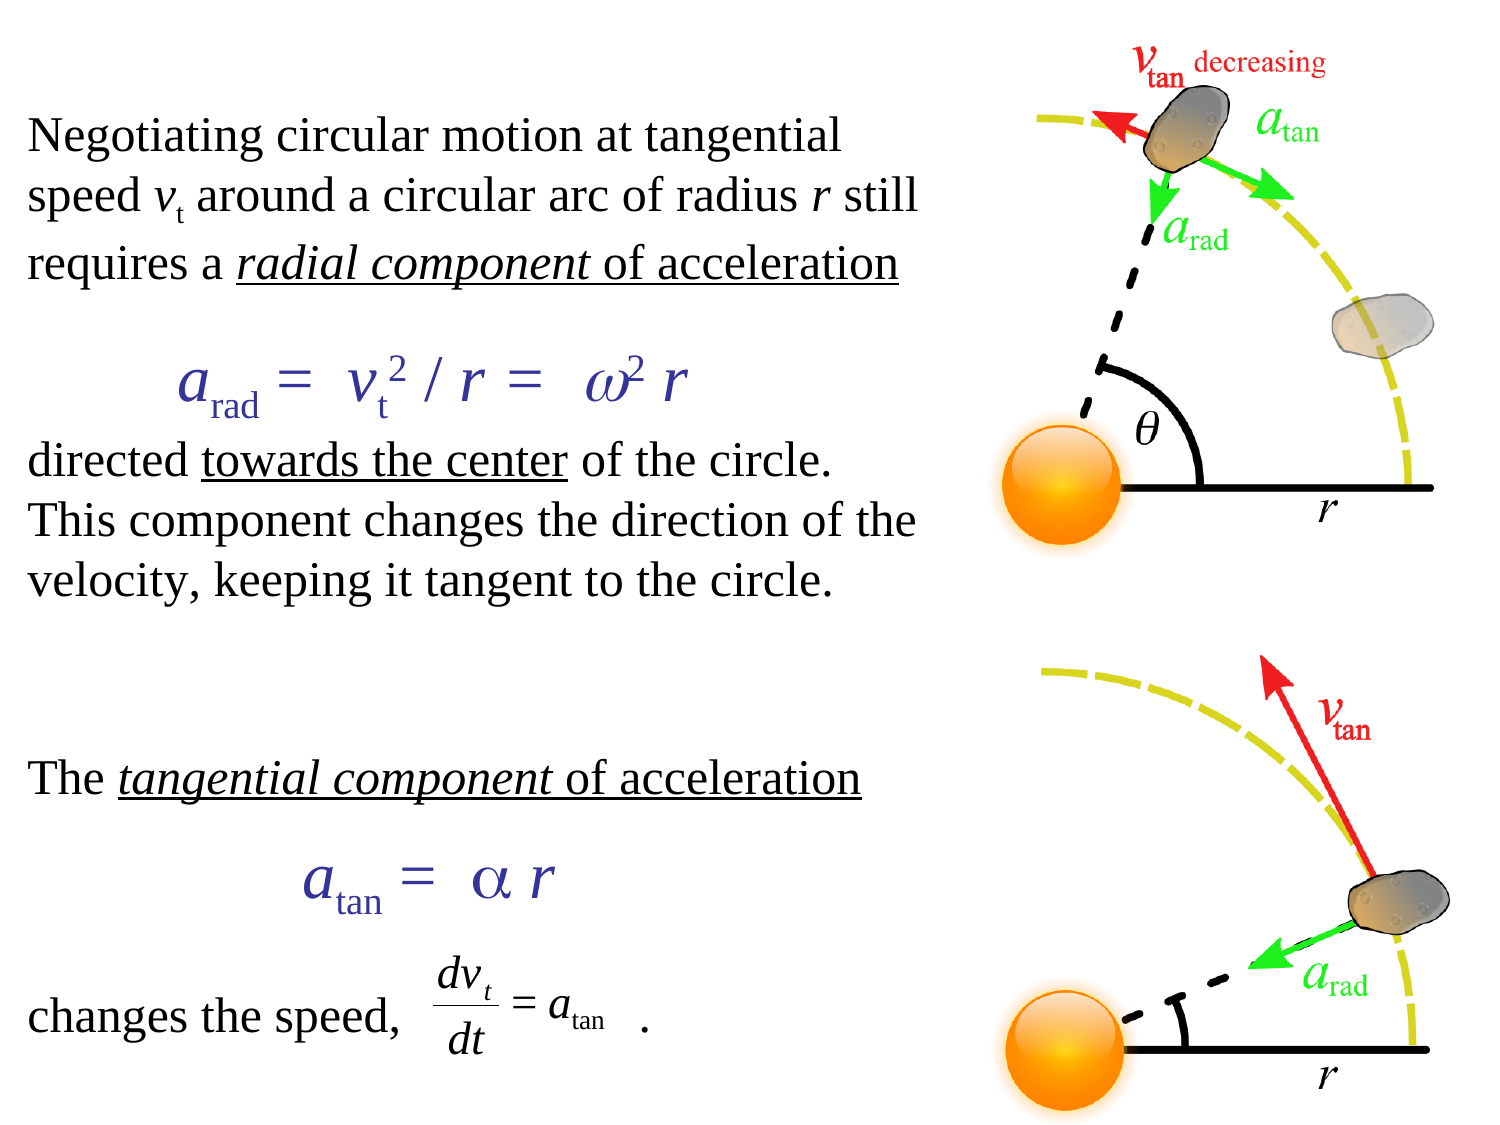

Negotiating circular motion at tangential speed vt around a circular arc of radius r still requires a radial component of acceleration
 	arad = vt2 / r = ω2 r
directed towards the center of the circle. This component changes the direction of the velocity, keeping it tangent to the circle.
The tangential component of acceleration 	 atan = α r
changes the speed, .